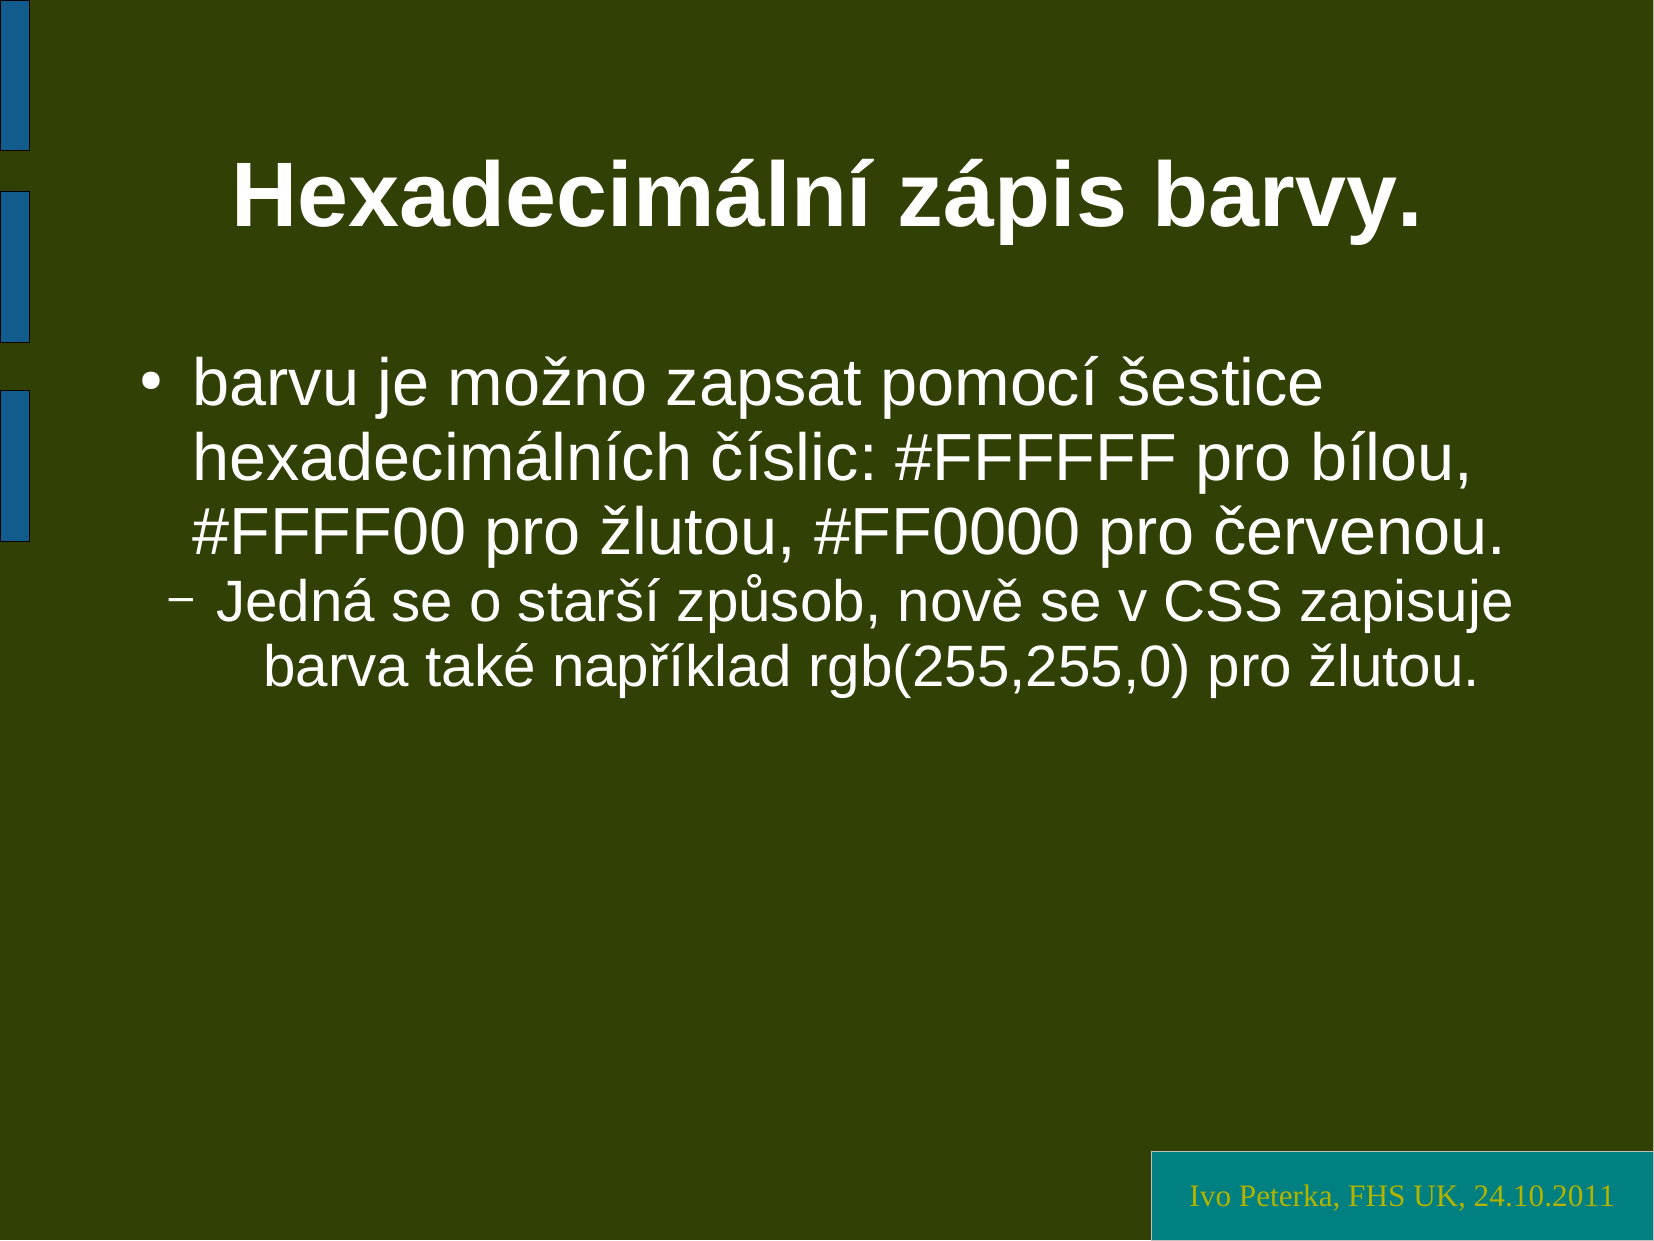

# Hexadecimální zápis barvy.
barvu je možno zapsat pomocí šestice hexadecimálních číslic: #FFFFFF pro bílou, #FFFF00 pro žlutou, #FF0000 pro červenou.
Jedná se o starší způsob, nově se v CSS zapisuje barva také například rgb(255,255,0) pro žlutou.